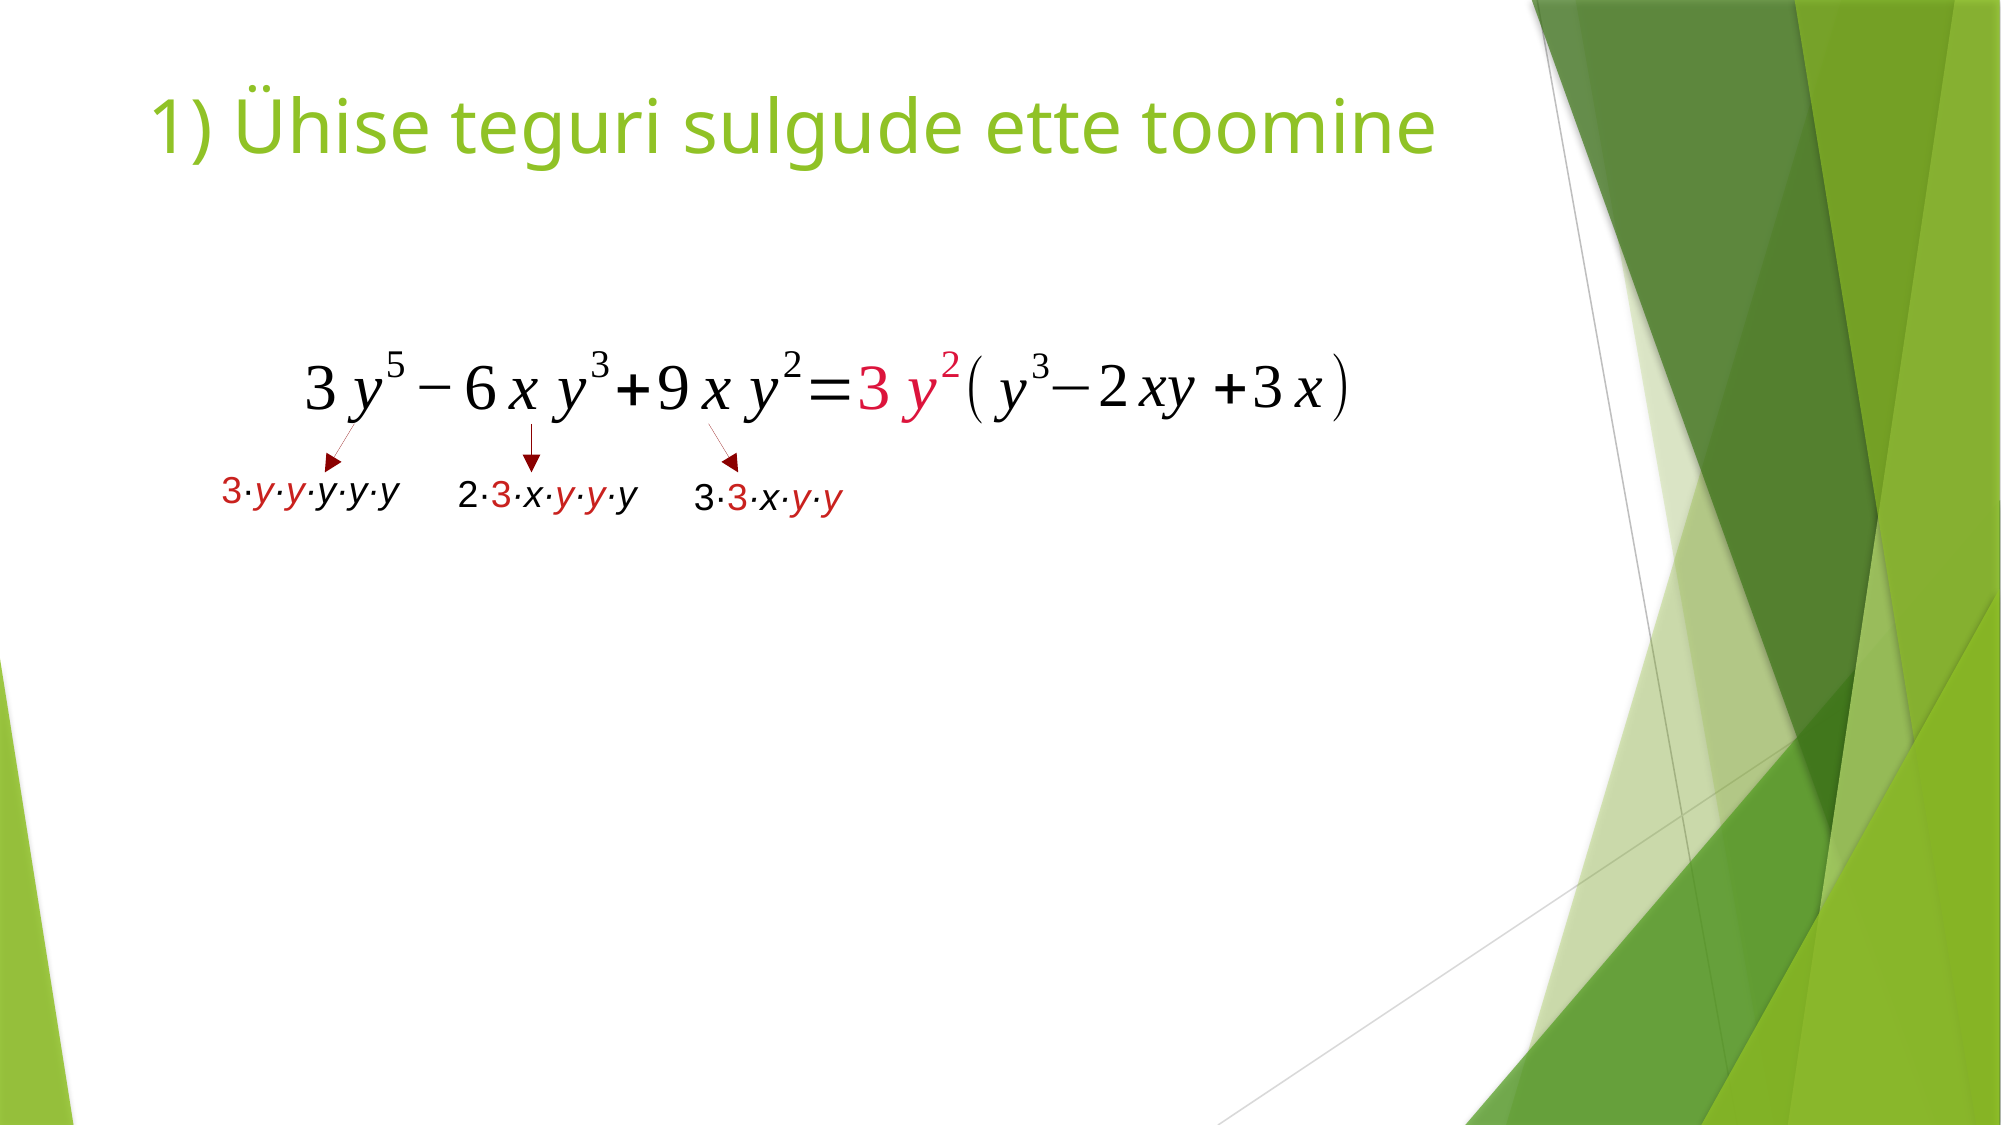

# 1) Ühise teguri sulgude ette toomine
3·y·y·y·y·y
2·3·x·y·y·y
3·3·x·y·y